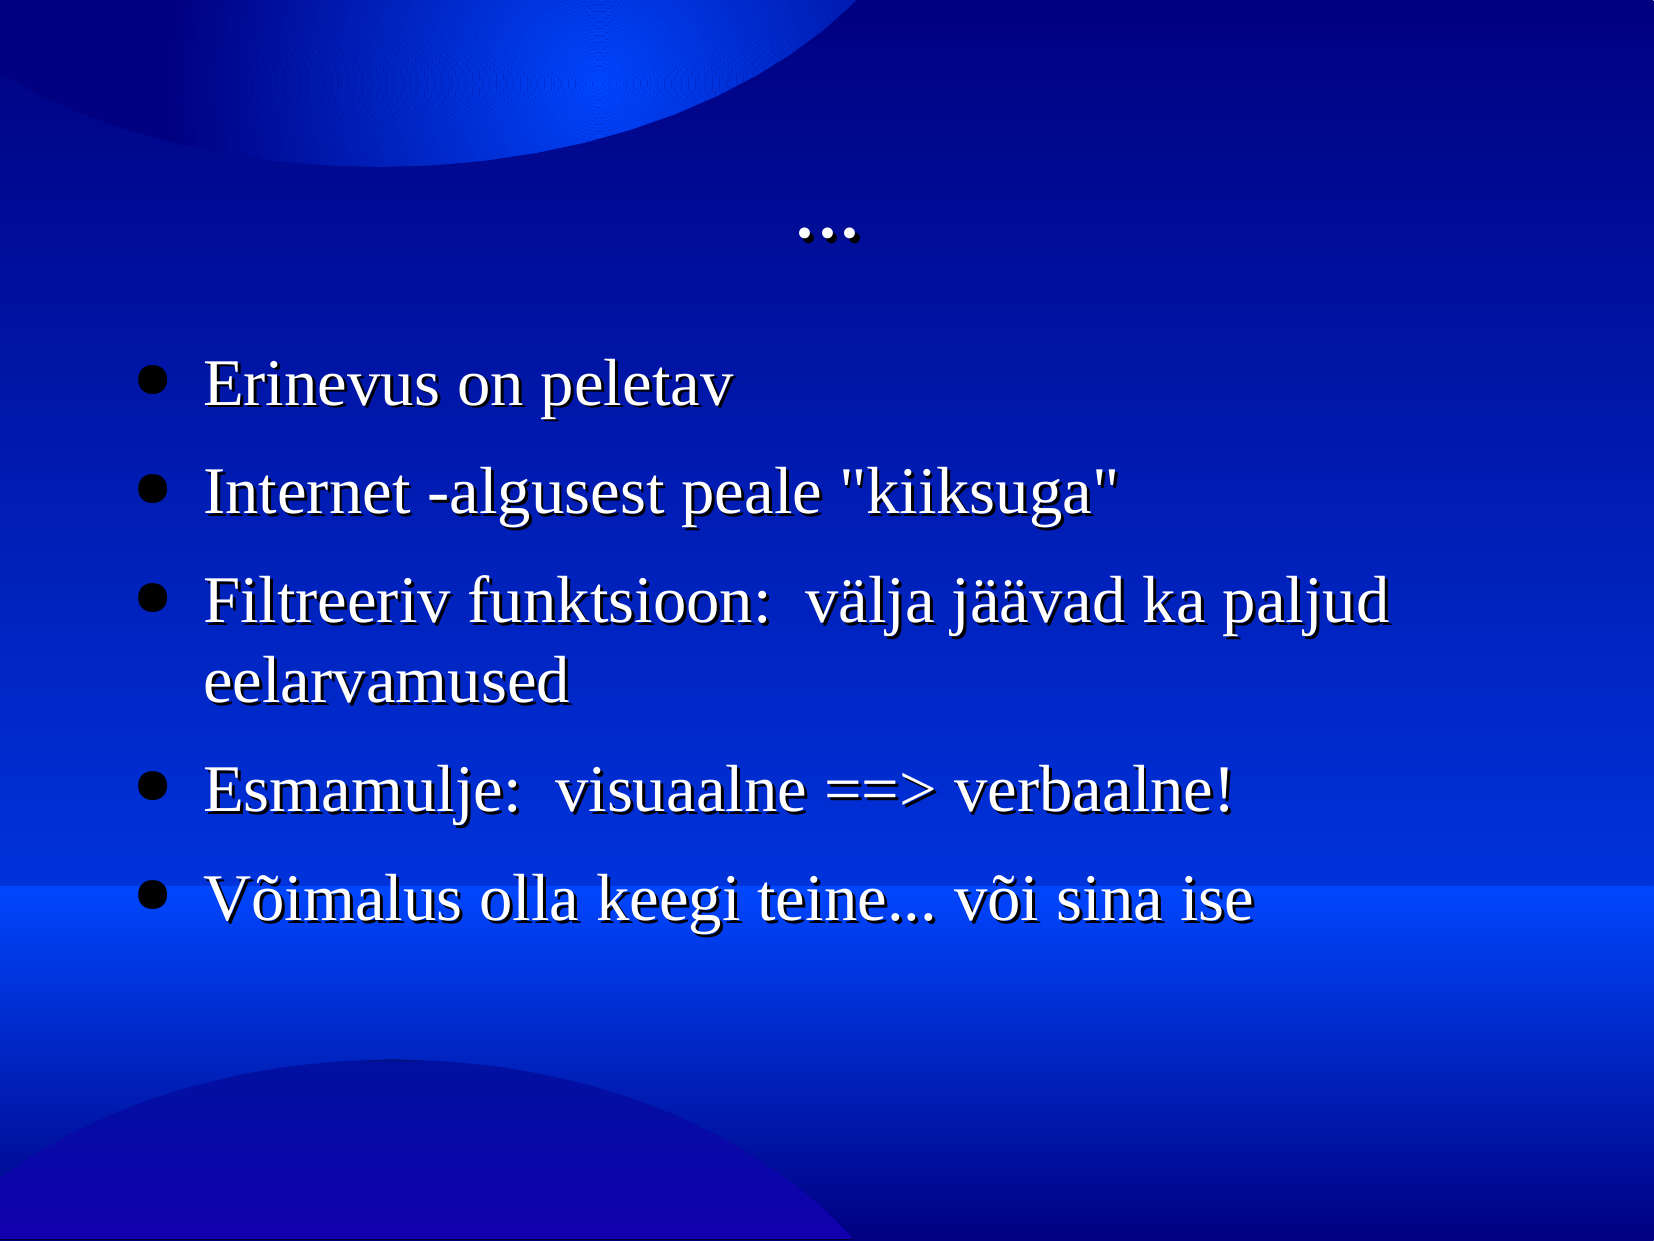

# ...
Erinevus on peletav
Internet -algusest peale "kiiksuga"
Filtreeriv funktsioon: välja jäävad ka paljud eelarvamused
Esmamulje: visuaalne ==> verbaalne!
Võimalus olla keegi teine... või sina ise